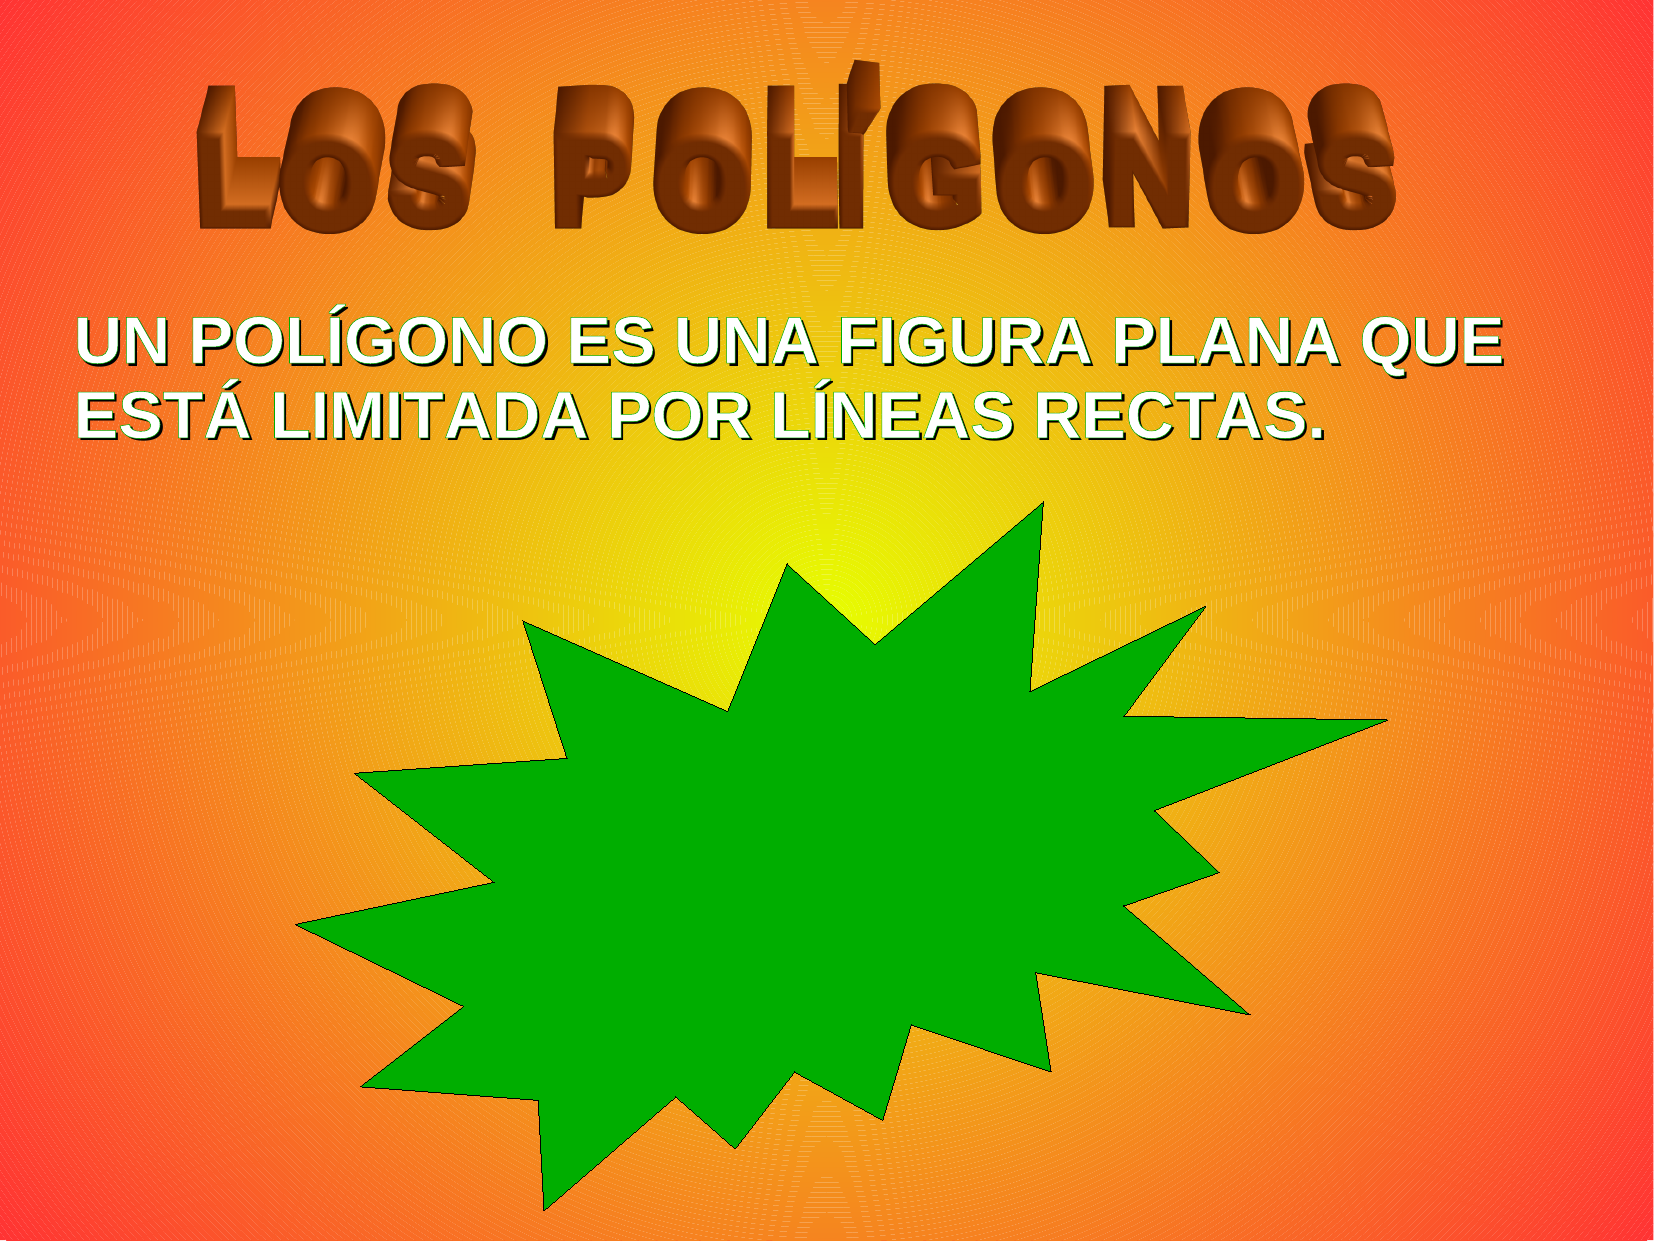

UN POLÍGONO ES UNA FIGURA PLANA QUE ESTÁ LIMITADA POR LÍNEAS RECTAS.